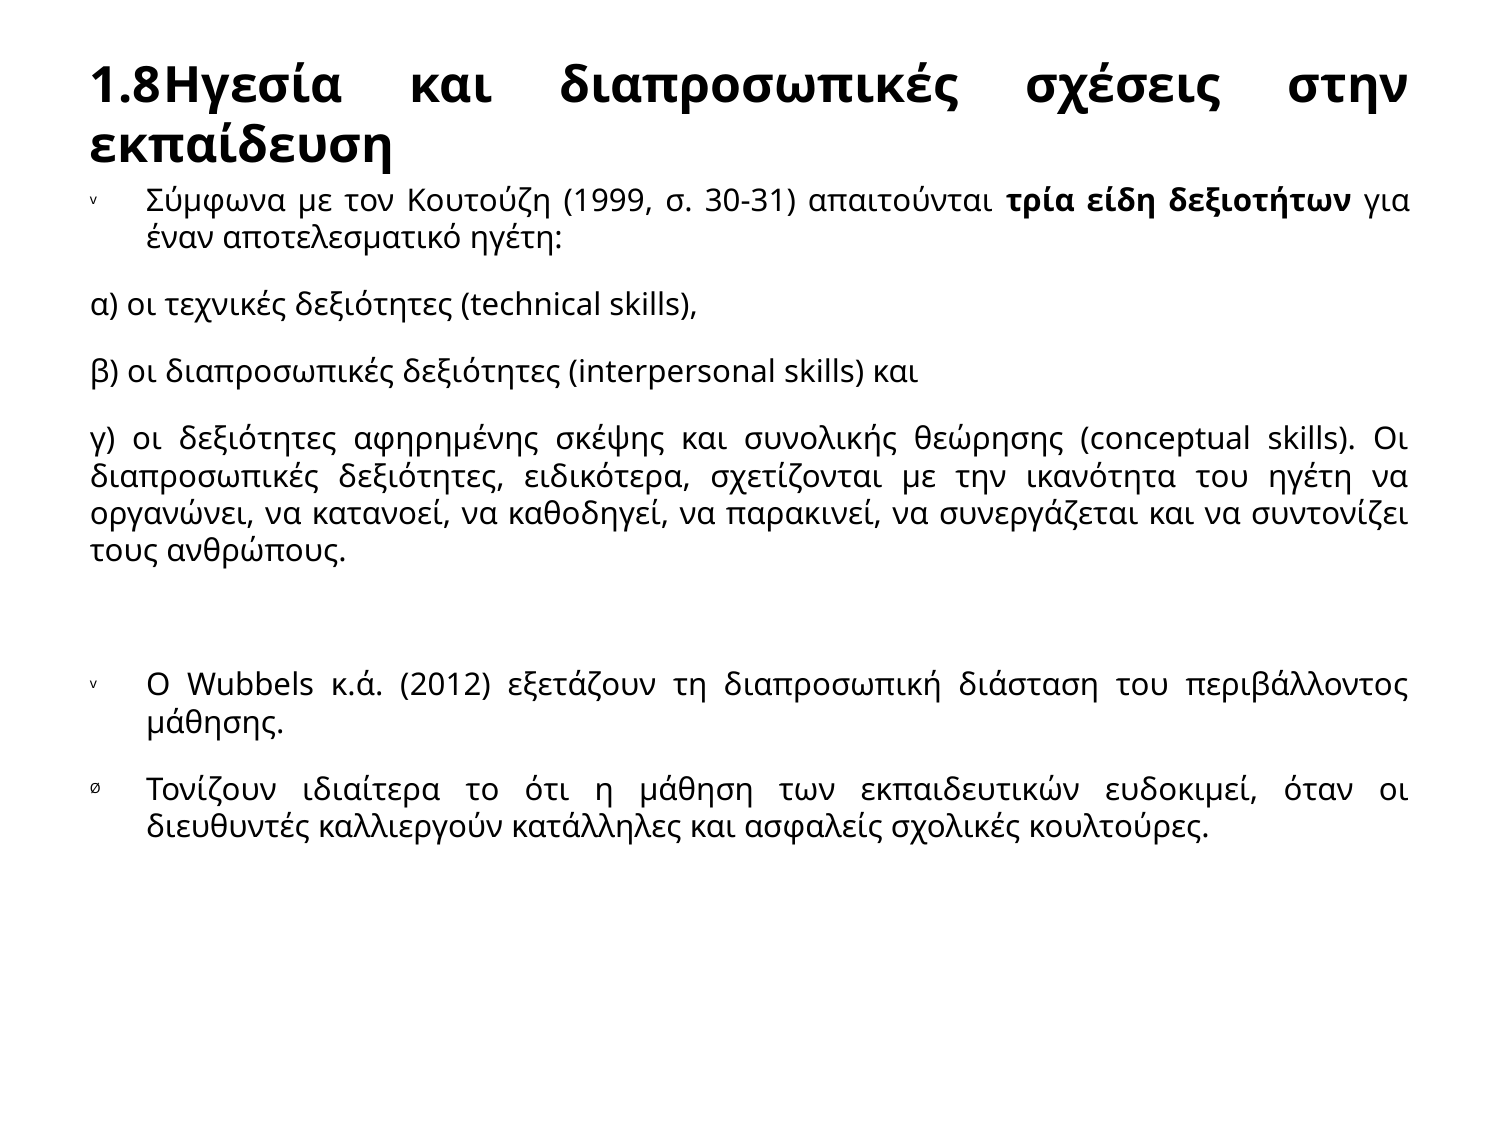

# 1.8	Ηγεσία και διαπροσωπικές σχέσεις στην εκπαίδευση
Σύμφωνα με τον Κουτούζη (1999, σ. 30-31) απαιτούνται τρία είδη δεξιοτήτων για έναν αποτελεσματικό ηγέτη:
α) οι τεχνικές δεξιότητες (technical skills),
β) οι διαπροσωπικές δεξιότητες (interpersonal skills) και
γ) οι δεξιότητες αφηρημένης σκέψης και συνολικής θεώρησης (conceptual skills). Οι διαπροσωπικές δεξιότητες, ειδικότερα, σχετίζονται με την ικανότητα του ηγέτη να οργανώνει, να κατανοεί, να καθοδηγεί, να παρακινεί, να συνεργάζεται και να συντονίζει τους ανθρώπους.
Ο Wubbels κ.ά. (2012) εξετάζουν τη διαπροσωπική διάσταση του περιβάλλοντος μάθησης.
Τονίζουν ιδιαίτερα το ότι η μάθηση των εκπαιδευτικών ευδοκιμεί, όταν οι διευθυντές καλλιεργούν κατάλληλες και ασφαλείς σχολικές κουλτούρες.